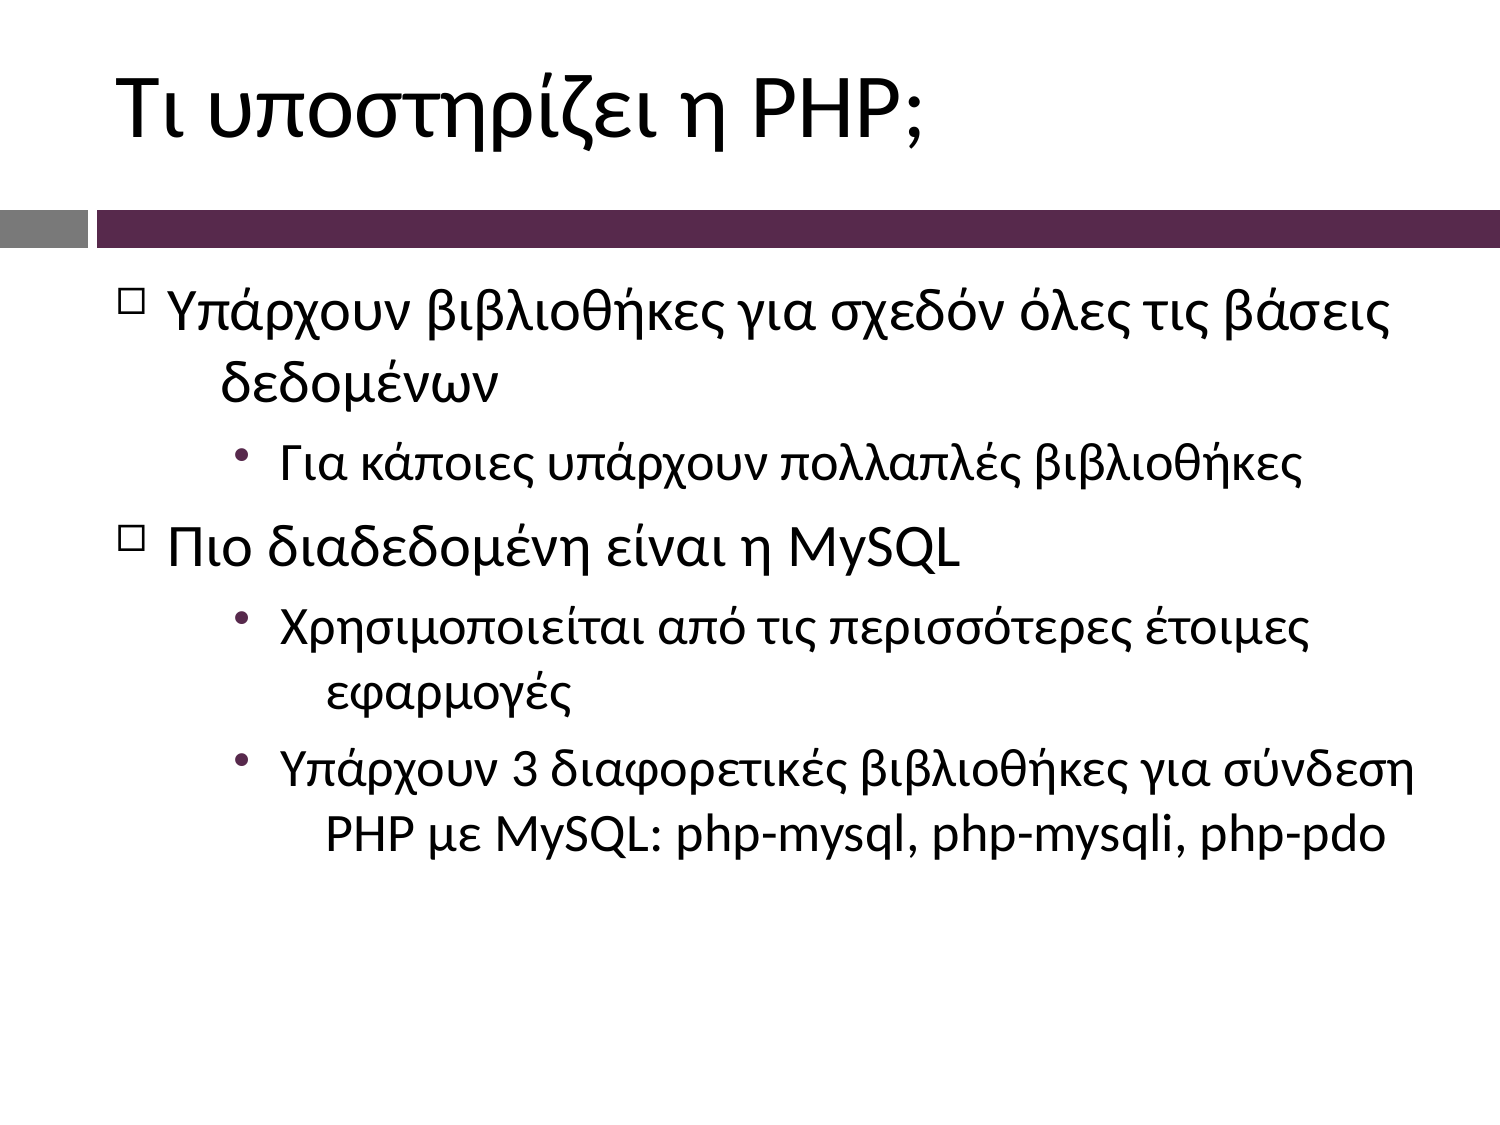

# Τι υποστηρίζει η PHP;
Υπάρχουν βιβλιοθήκες για σχεδόν όλες τις βάσεις δεδομένων
Για κάποιες υπάρχουν πολλαπλές βιβλιοθήκες
Πιο διαδεδομένη είναι η MySQL
Χρησιμοποιείται από τις περισσότερες έτοιμες εφαρμογές
Υπάρχουν 3 διαφορετικές βιβλιοθήκες για σύνδεση PHP με MySQL: php-mysql, php-mysqli, php-pdo